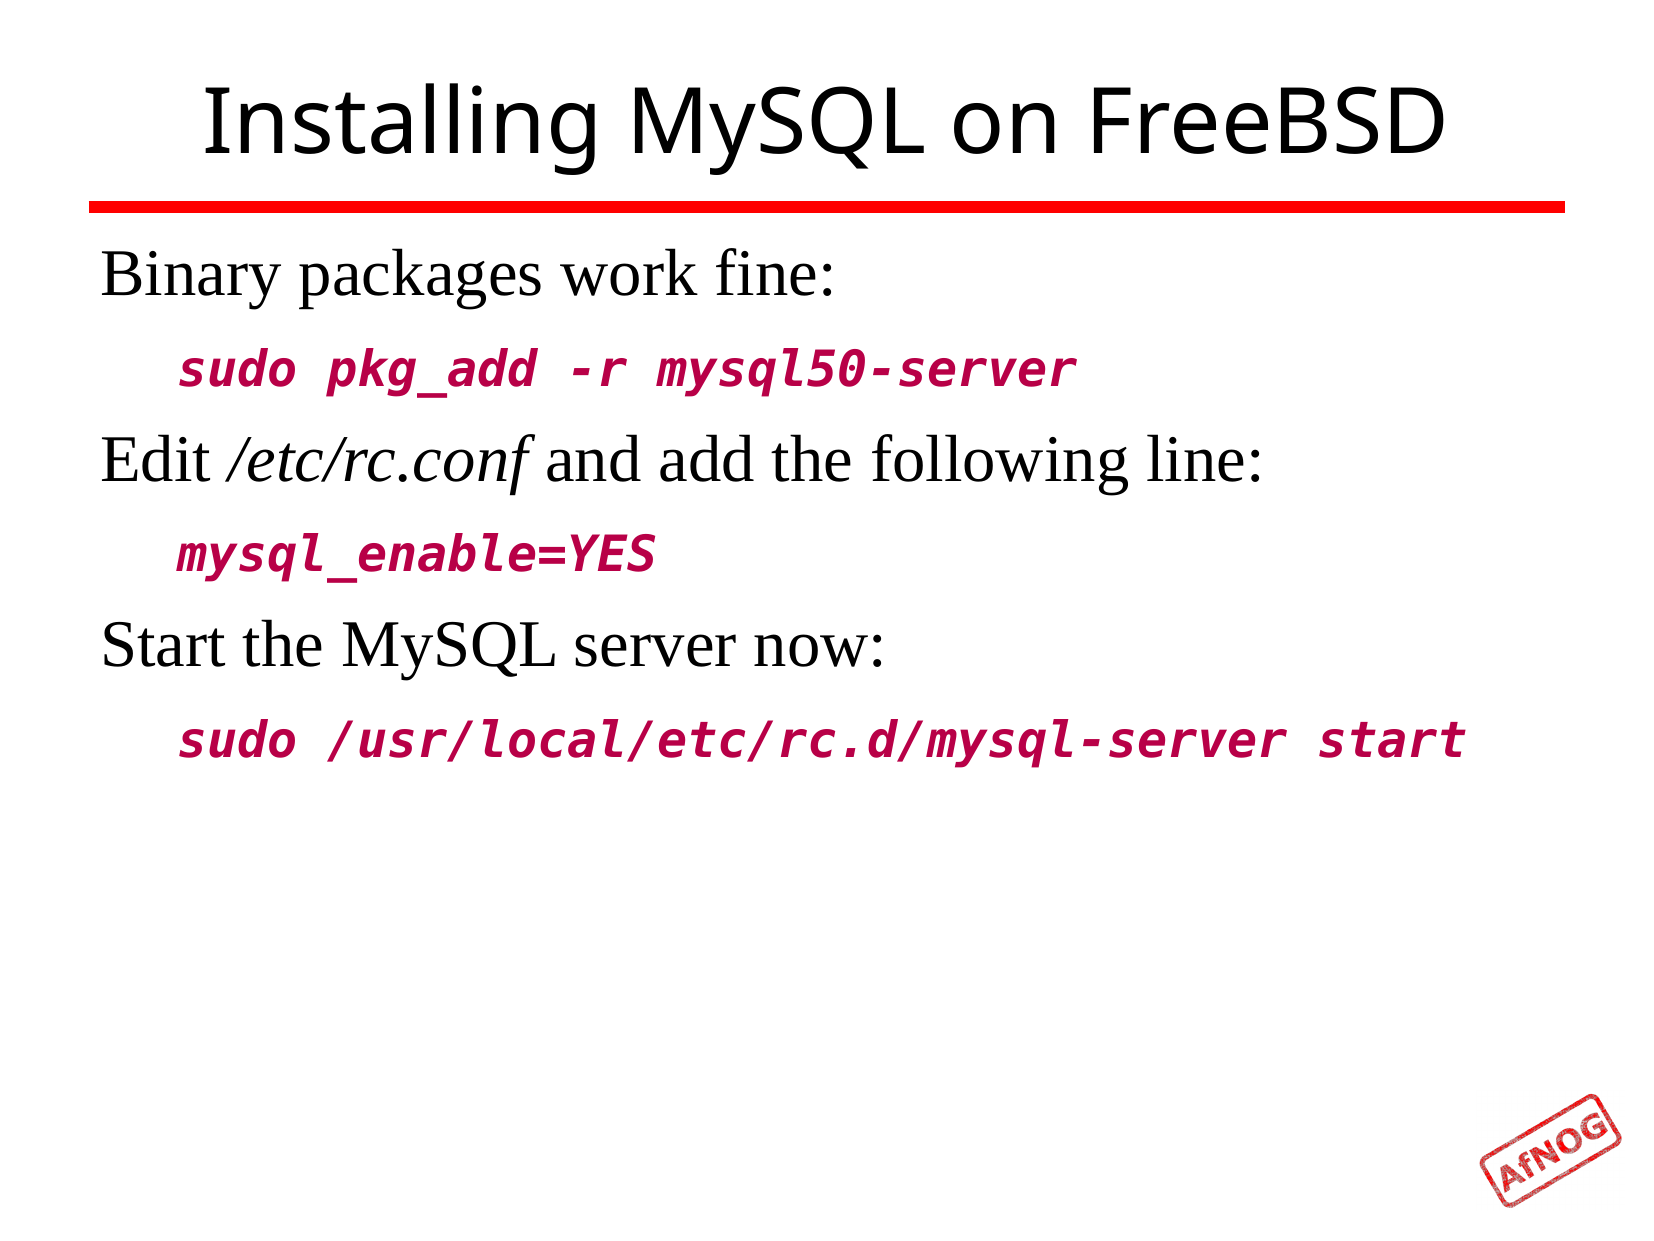

# Installing MySQL on FreeBSD
Binary packages work fine:
sudo pkg_add -r mysql50-server
Edit /etc/rc.conf and add the following line:
mysql_enable=YES
Start the MySQL server now:
sudo /usr/local/etc/rc.d/mysql-server start